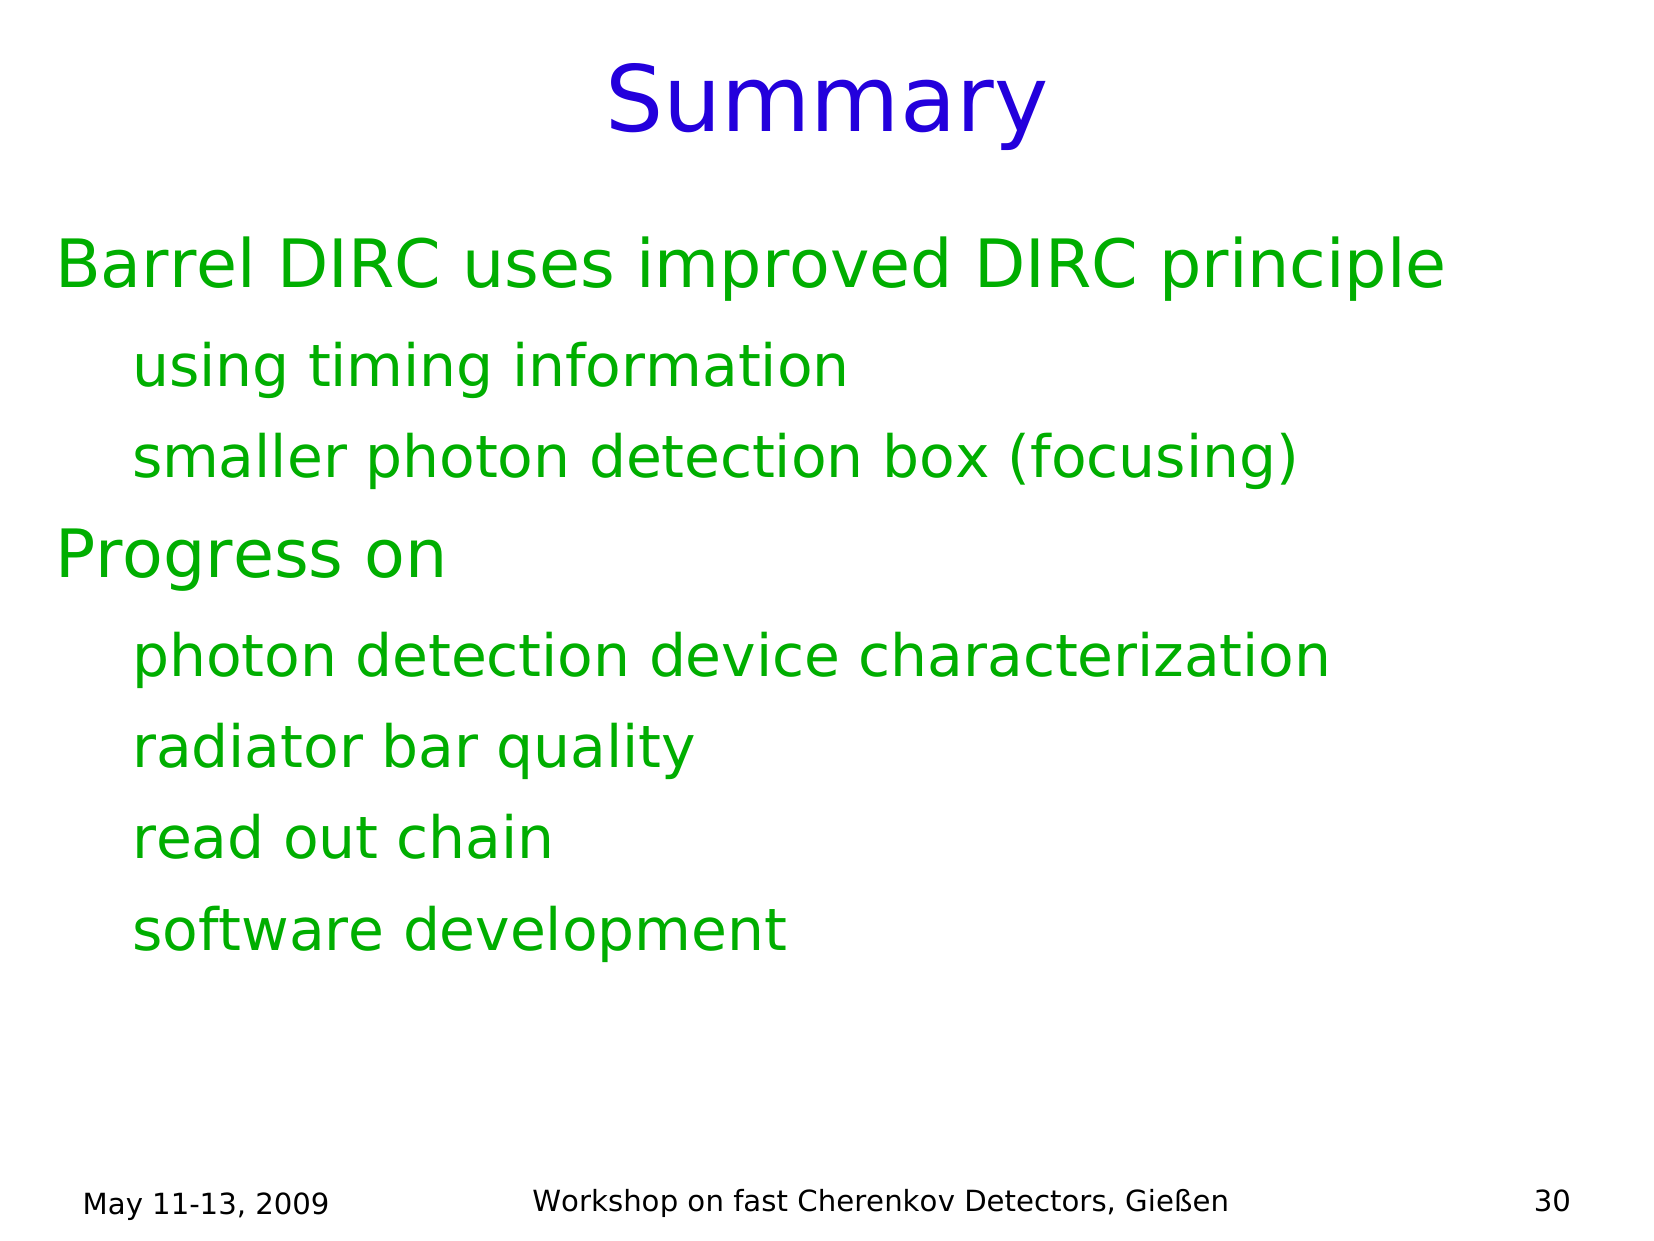

# Summary
Barrel DIRC uses improved DIRC principle
using timing information
smaller photon detection box (focusing)
Progress on
photon detection device characterization
radiator bar quality
read out chain
software development
Workshop on fast Cherenkov Detectors, Gießen
30
May 11-13, 2009